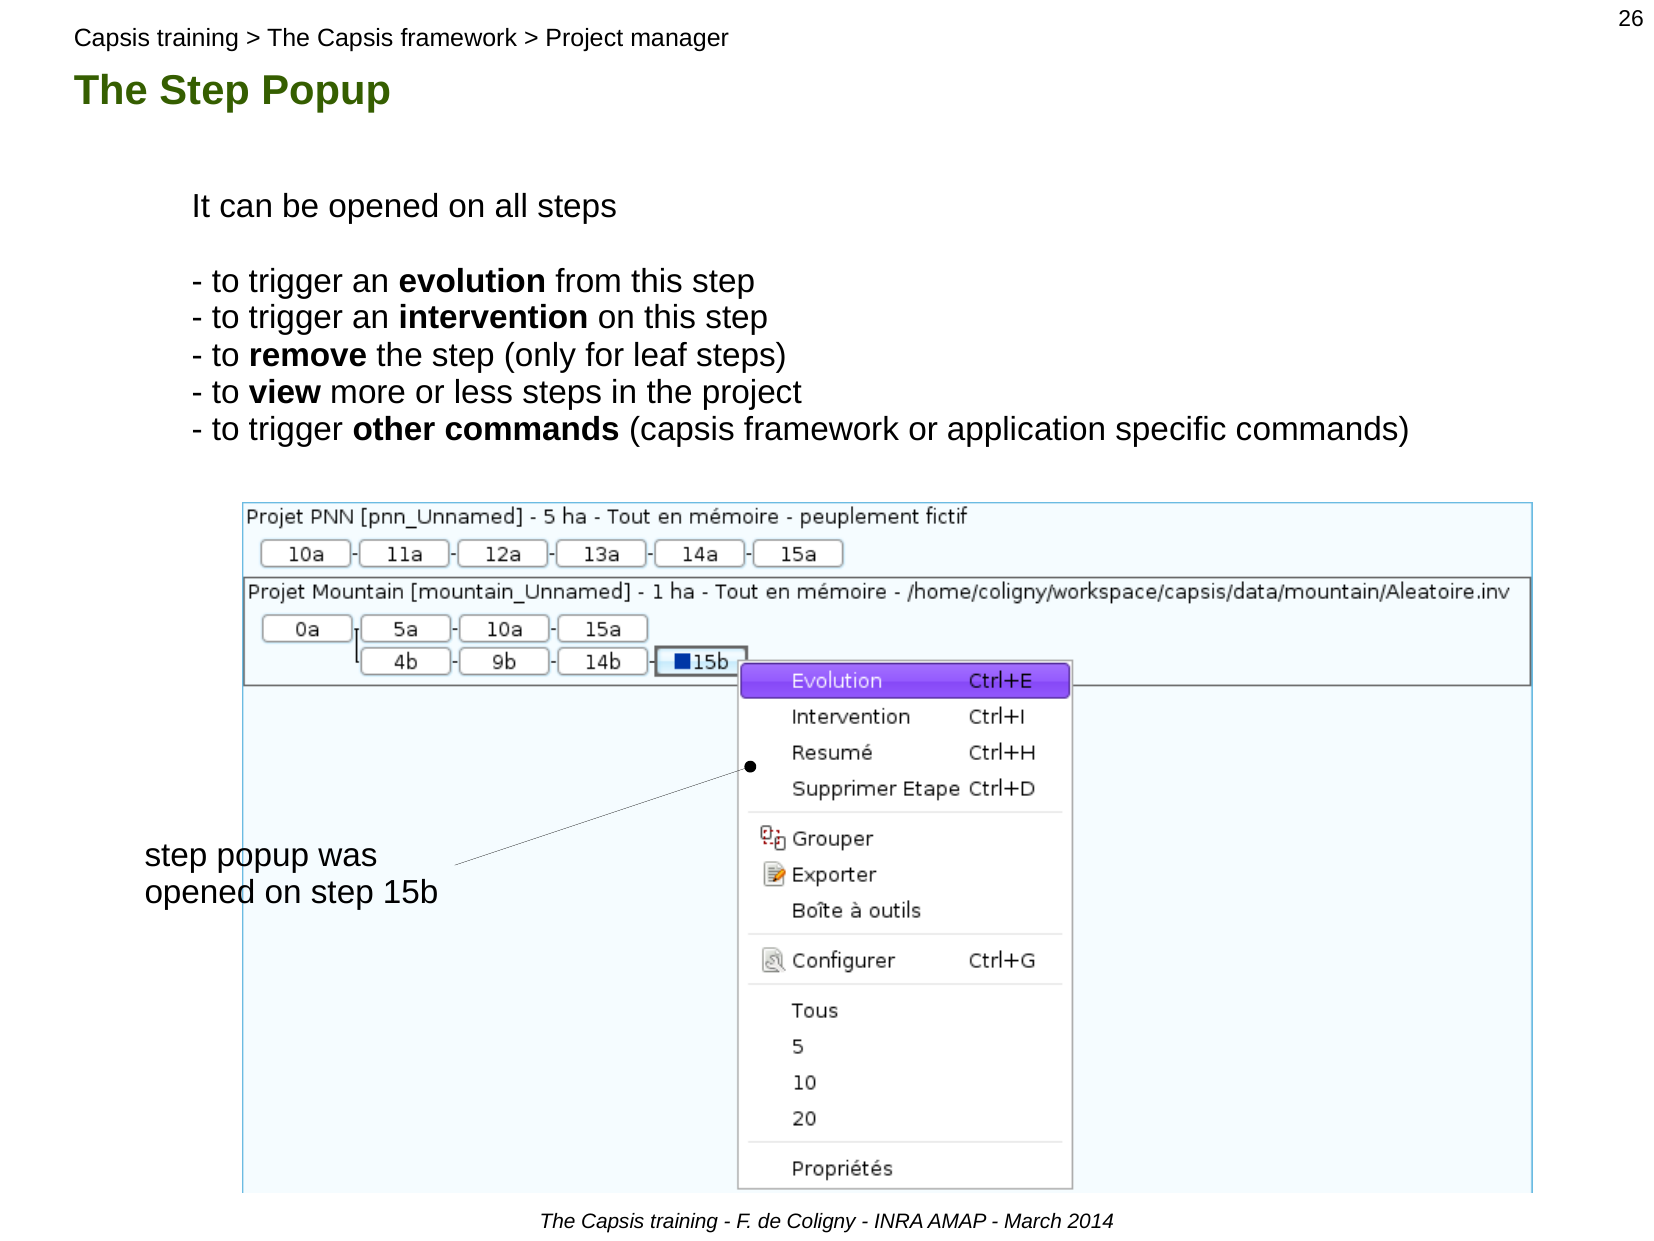

26
Capsis training > The Capsis framework > Project manager
The Step Popup
It can be opened on all steps
- to trigger an evolution from this step
- to trigger an intervention on this step
- to remove the step (only for leaf steps)
- to view more or less steps in the project
- to trigger other commands (capsis framework or application specific commands)
step popup was opened on step 15b
The Capsis training - F. de Coligny - INRA AMAP - March 2014